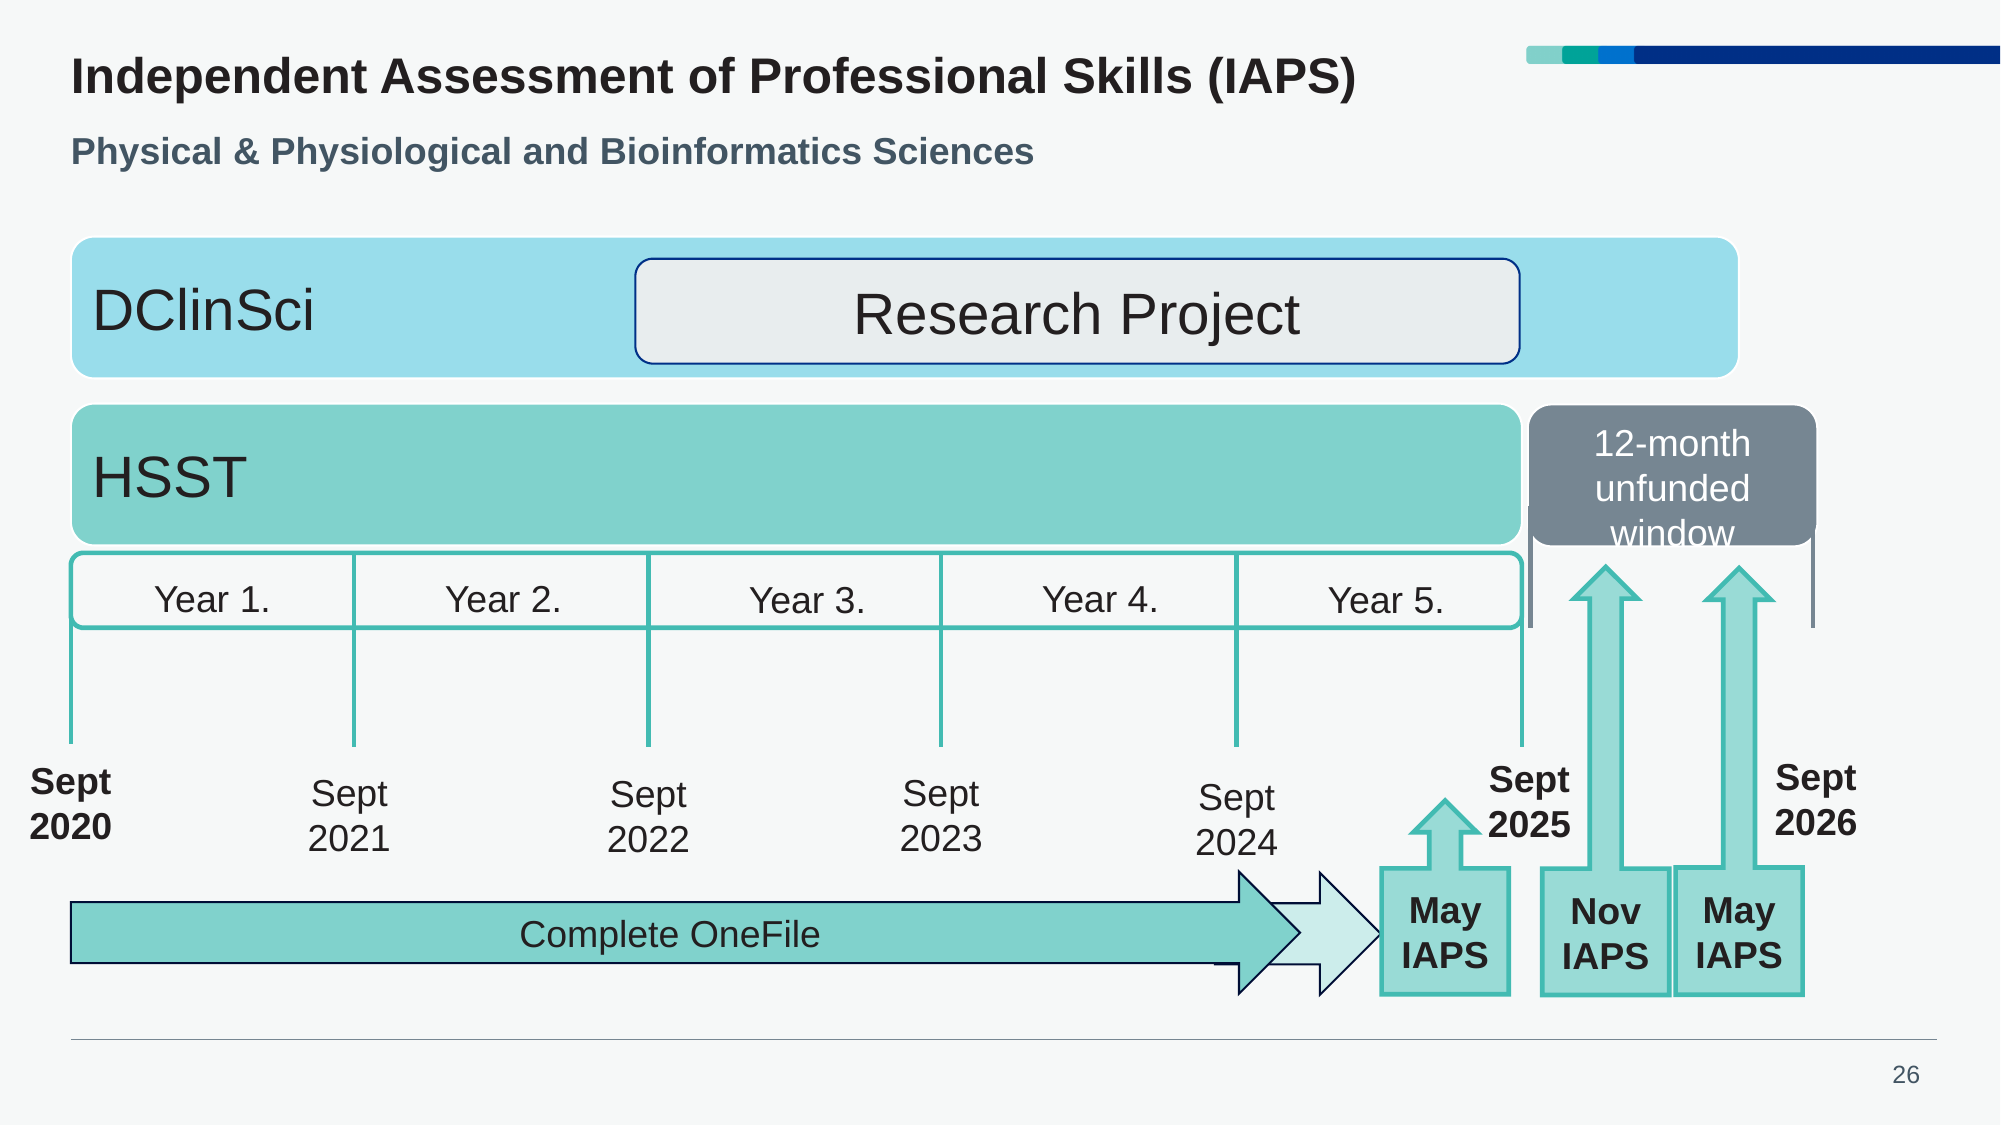

# Independent Assessment of Professional Skills (IAPS)
Physical & Physiological and Bioinformatics Sciences
DClinSci
Research Project
HSST
12-month unfunded window
Year 1.
Year 2.
Year 4.
Year 3.
Year 5.
Nov
IAPS
May
IAPS
Sept 2026
Sept 2025
Sept 2020
Sept 2021
Sept 2023
Sept 2022
Sept 2024
May
IAPS
Complete OneFile